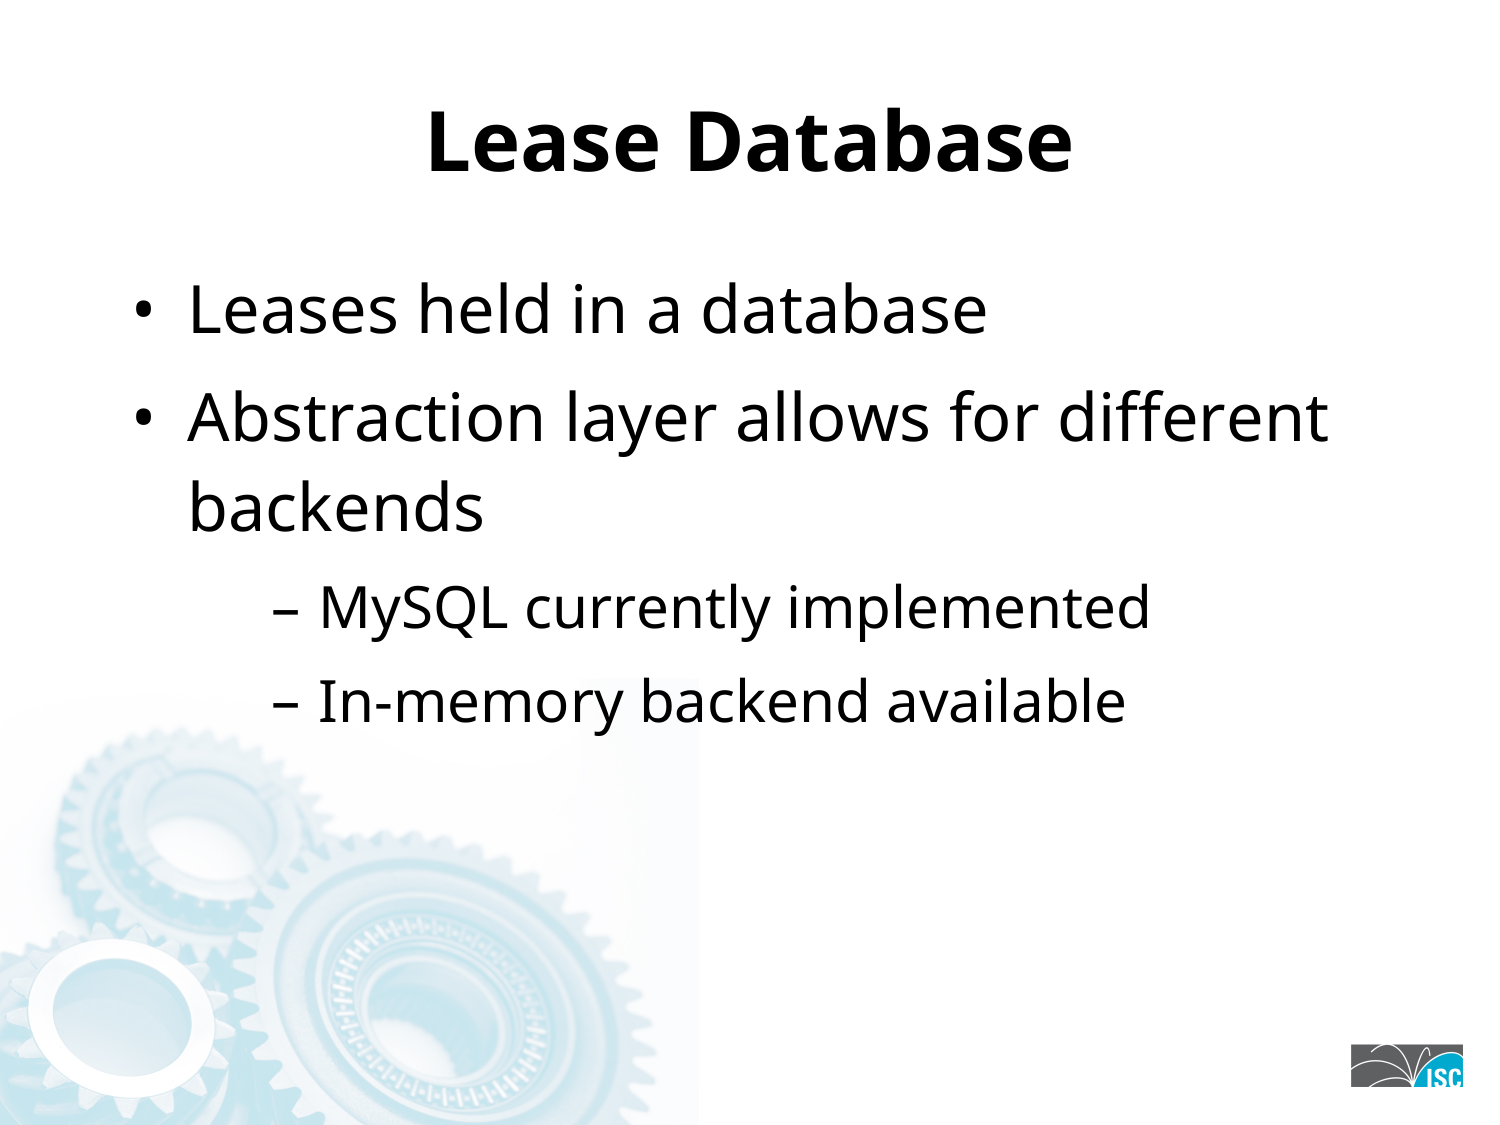

# Lease Database
Leases held in a database
Abstraction layer allows for different backends
MySQL currently implemented
In-memory backend available